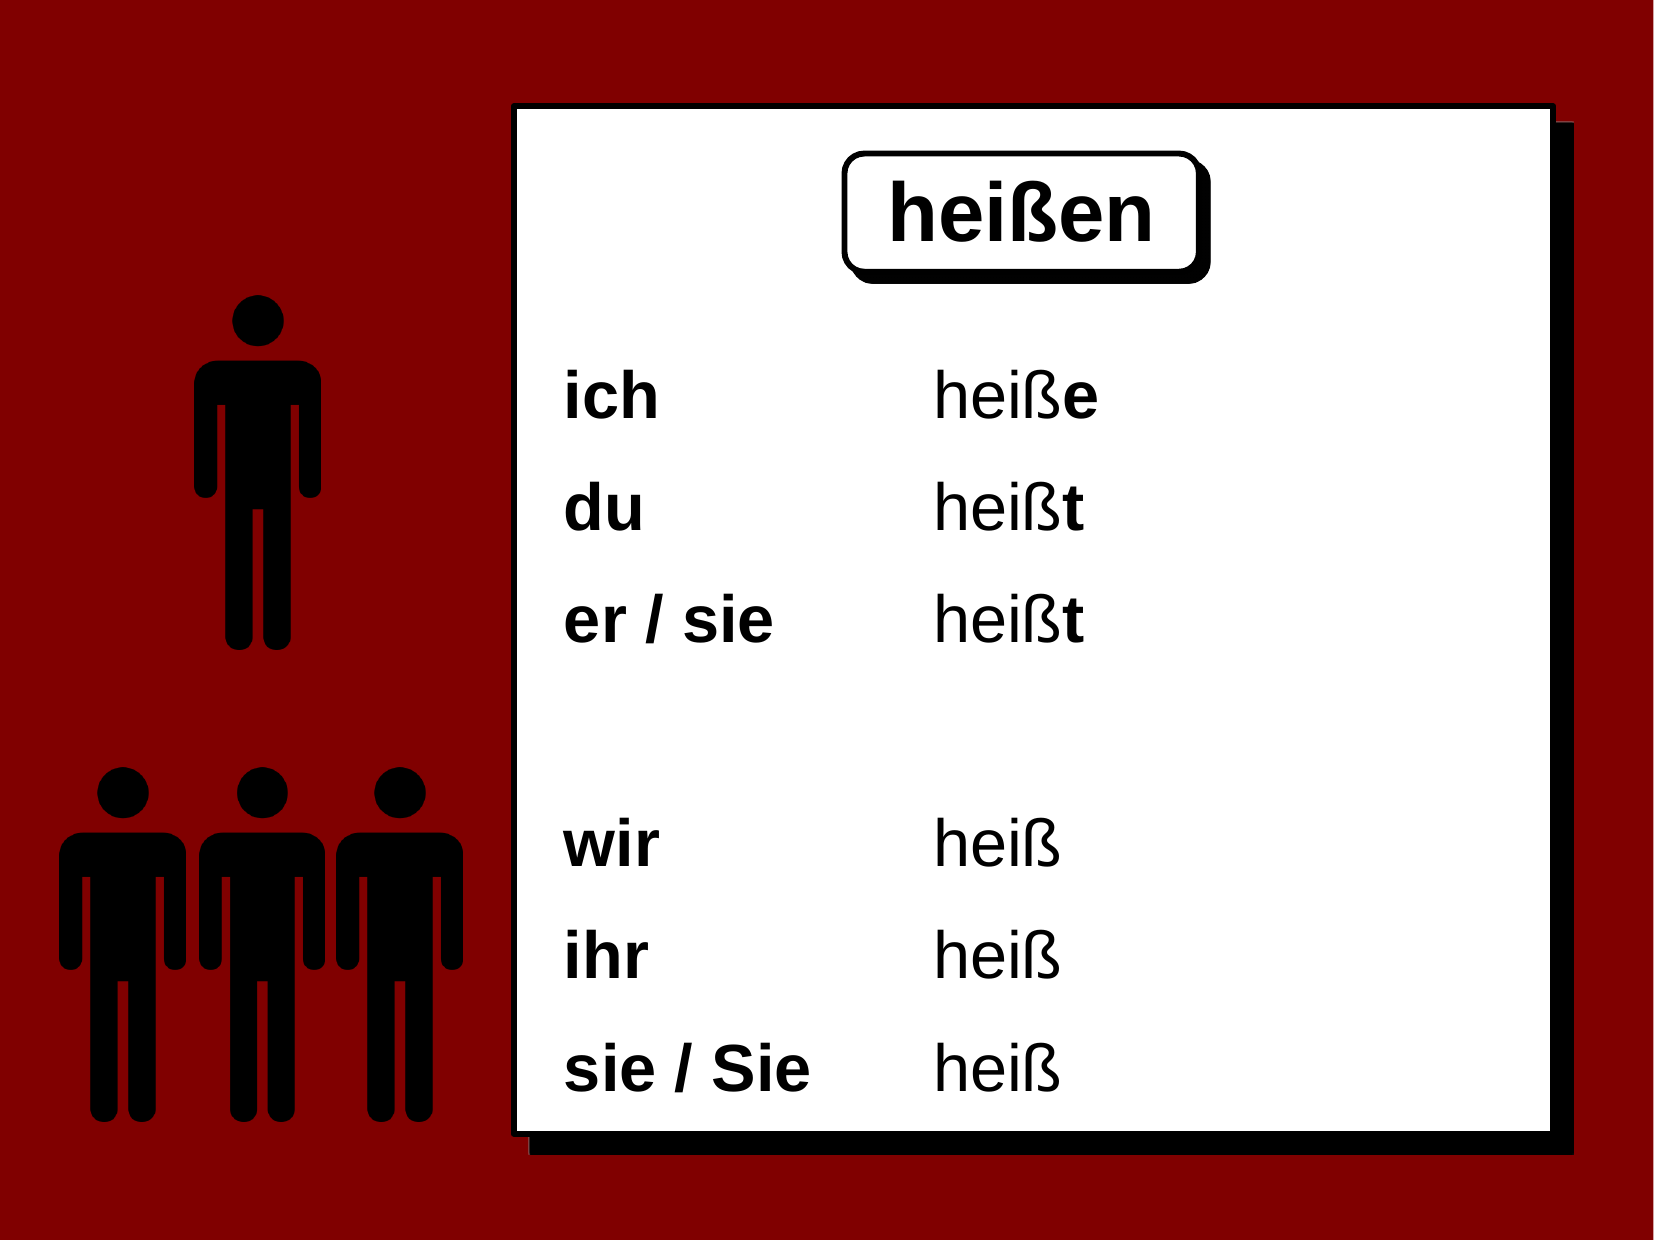

heißen
ich				heiße
du				heißt
er / sie			heißt
wir				heiß
ihr				heiß
sie / Sie		heiß